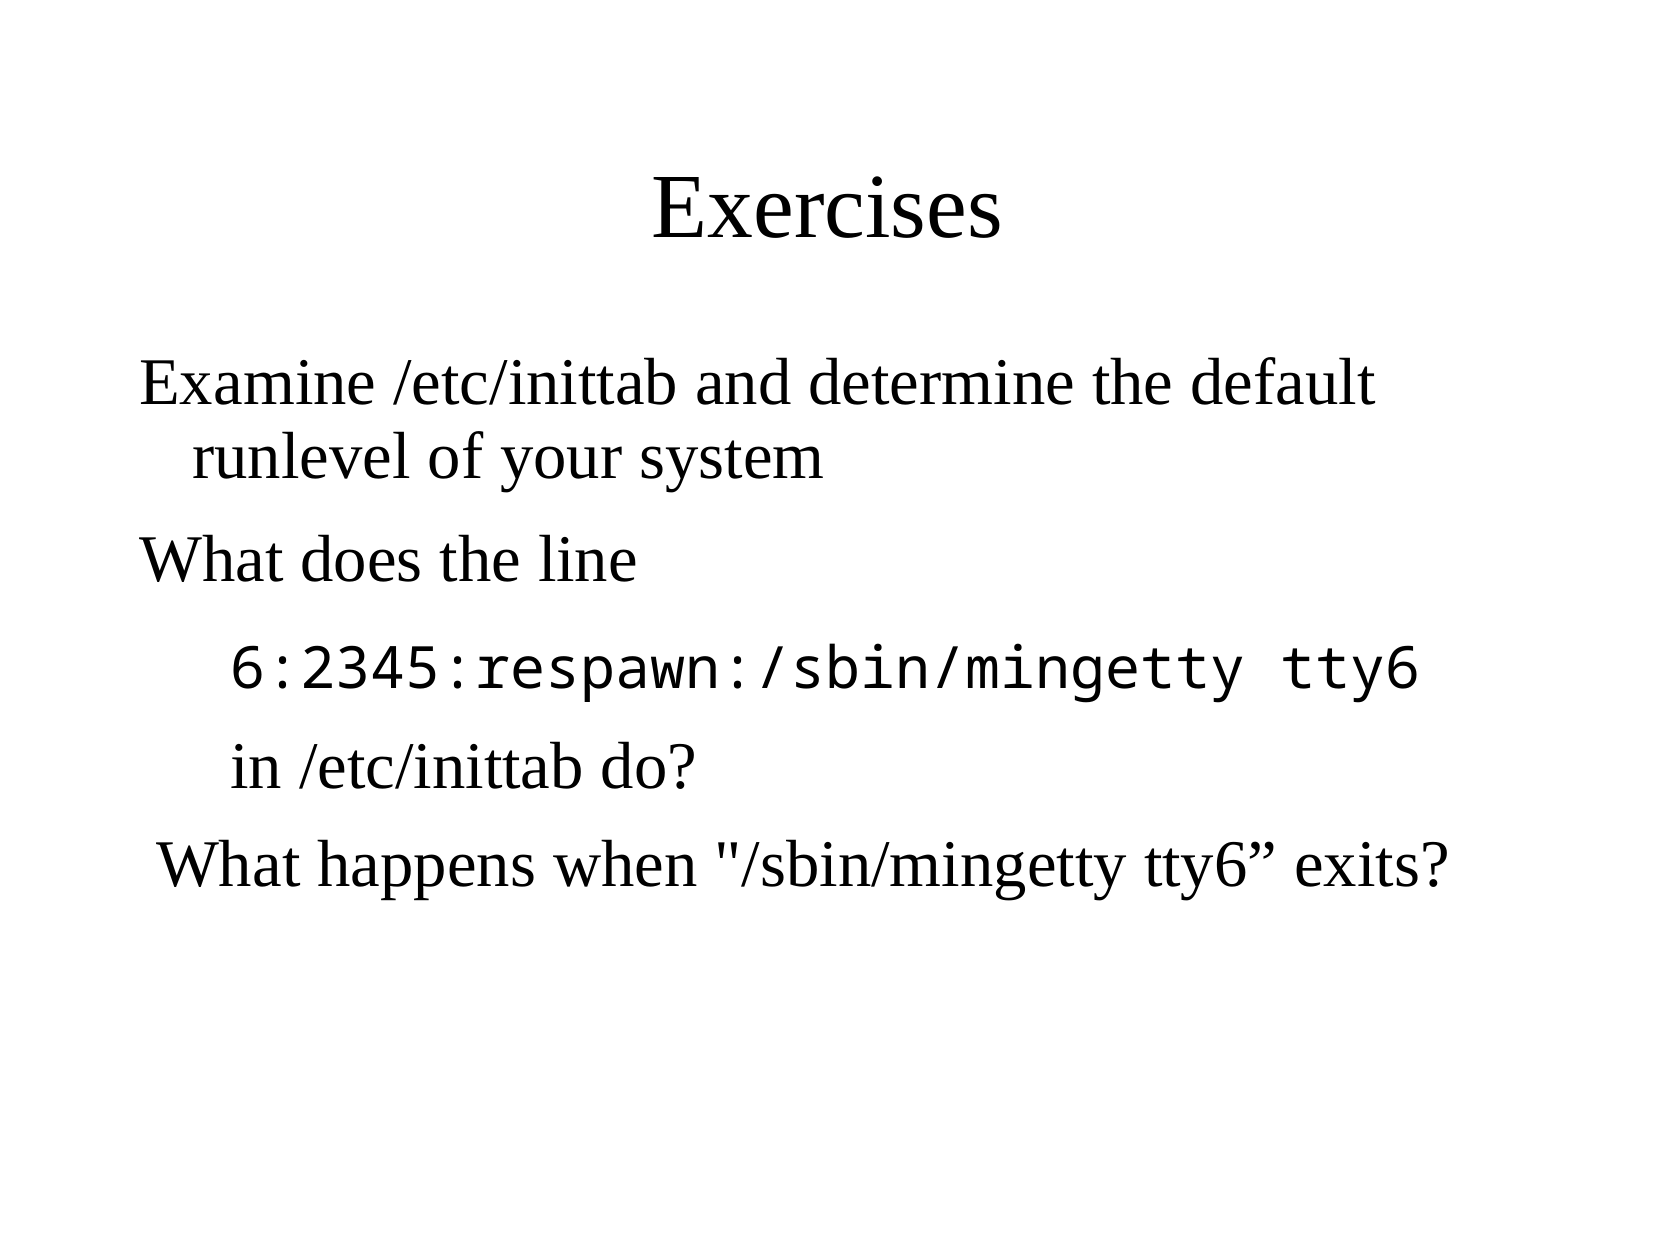

# Exercises
Examine /etc/inittab and determine the default runlevel of your system
What does the line
 6:2345:respawn:/sbin/mingetty tty6
 in /etc/inittab do?
 What happens when "/sbin/mingetty tty6” exits?